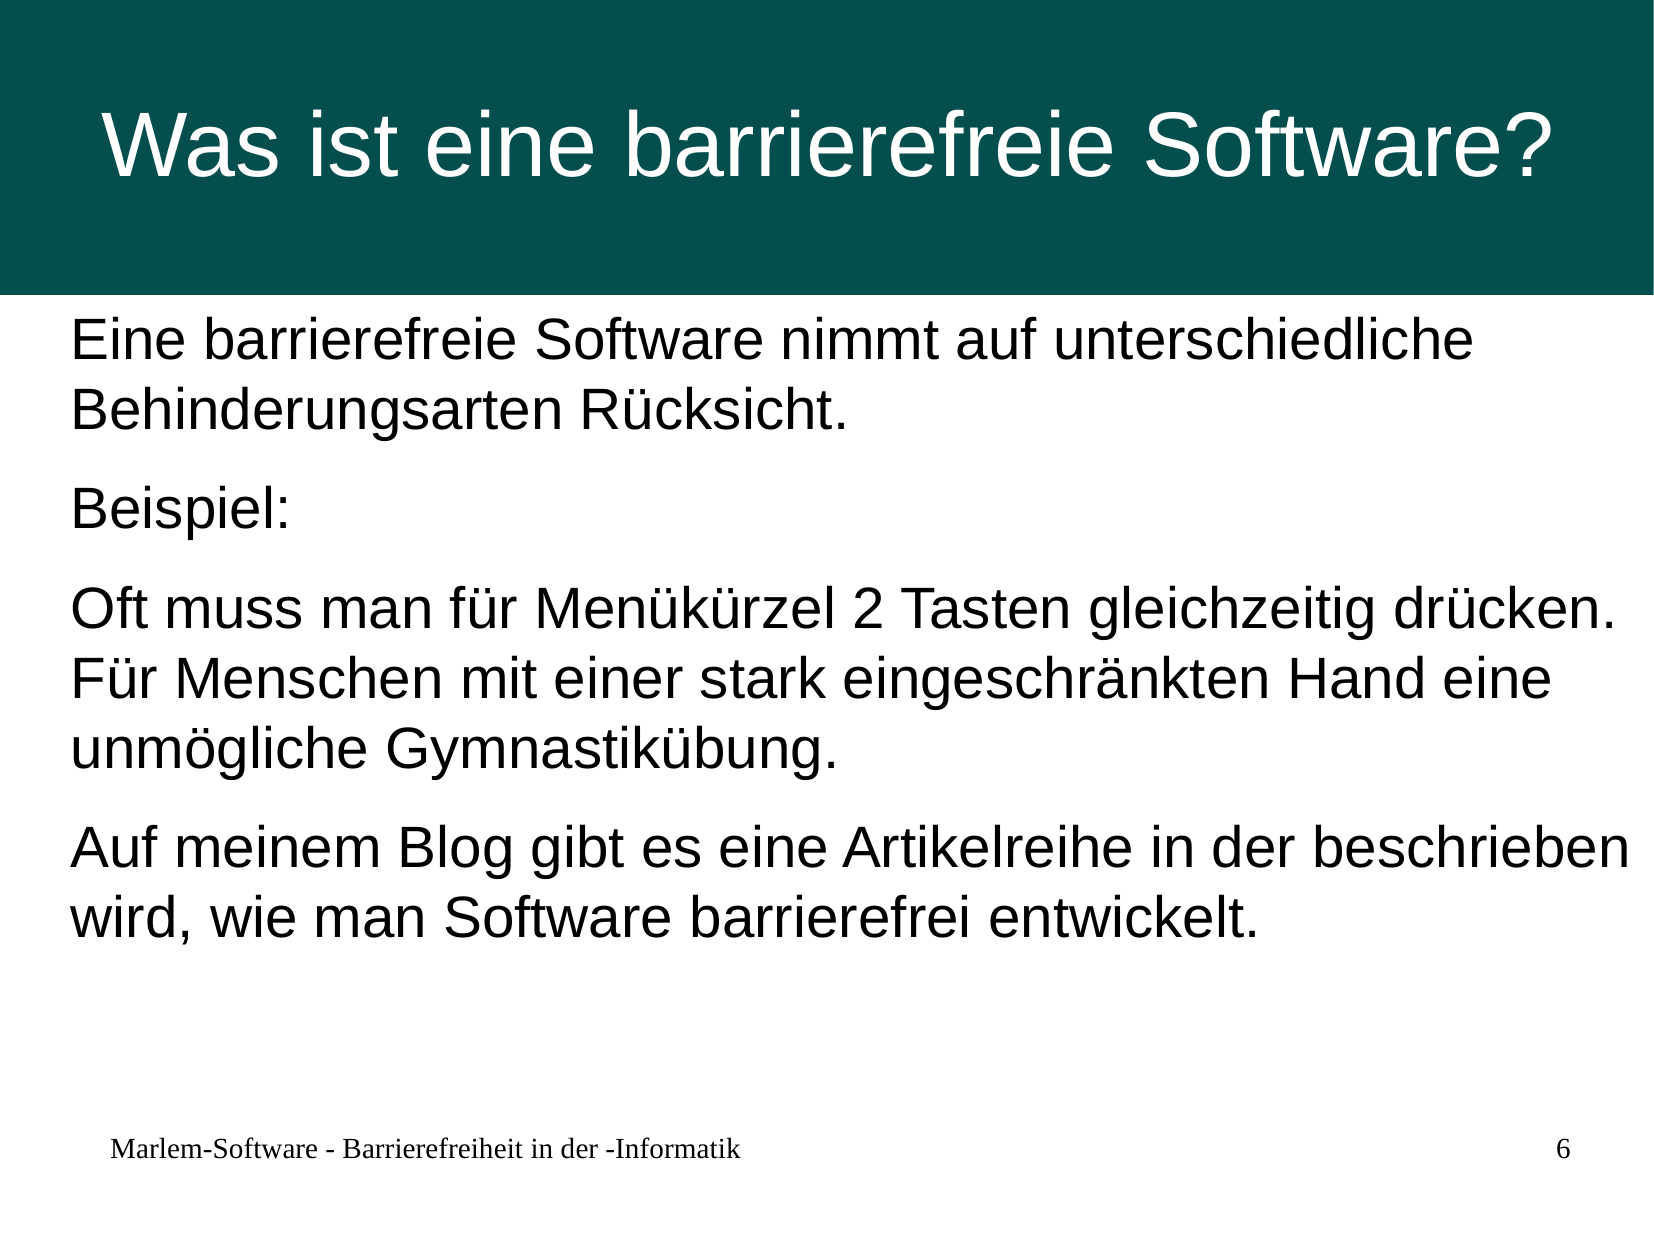

# Was ist eine barrierefreie Software?
Eine barrierefreie Software nimmt auf unterschiedliche Behinderungsarten Rücksicht.
Beispiel:
Oft muss man für Menükürzel 2 Tasten gleichzeitig drücken. Für Menschen mit einer stark eingeschränkten Hand eine unmögliche Gymnastikübung.
Auf meinem Blog gibt es eine Artikelreihe in der beschrieben wird, wie man Software barrierefrei entwickelt.
Marlem-Software - Barrierefreiheit in der -Informatik
6